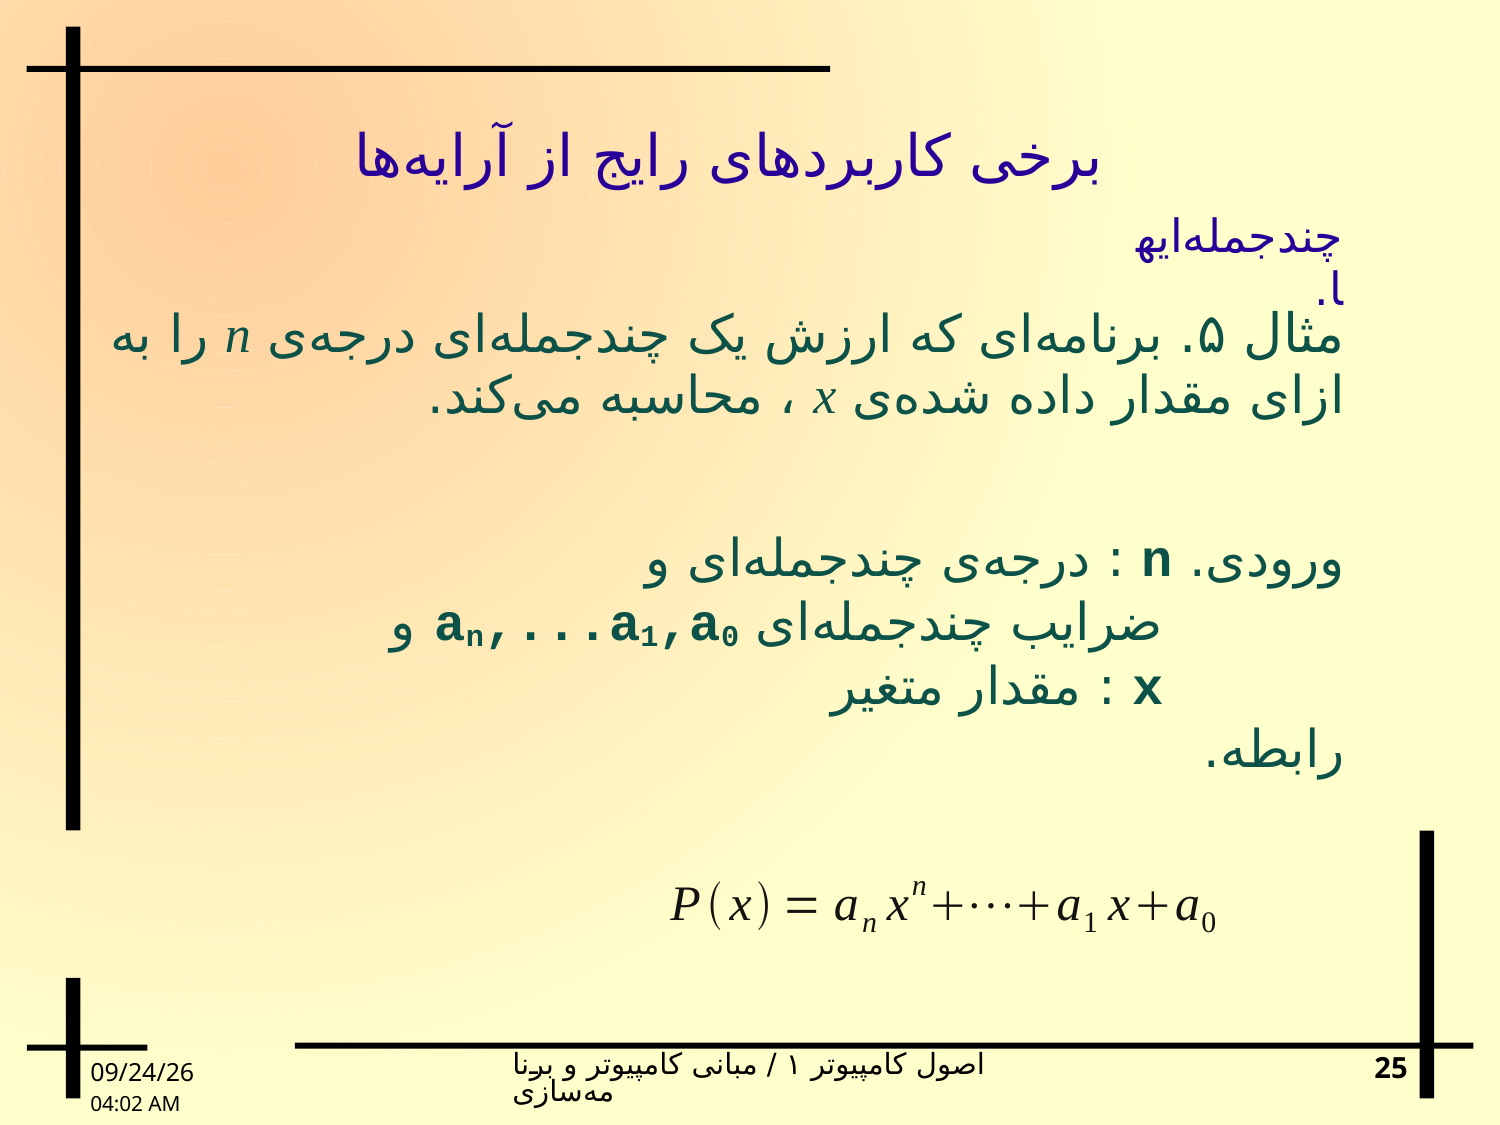

برخی کاربردهای رایج از آرایه‌ها
چندجمله‌ایها.
# مثال ۵. برنامه‌‌ای که ارزش یک چندجمله‌ای درجه‌ی n را به ازای مقدار داده شده‌ی x ، محاسبه می‌کند.
ورودی. n : درجه‌ی چندجمله‌ای و
 ضرایب چندجمله‌ای an,...a1,a0 و
 x : مقدار متغیر
رابطه.
اصول کامپیوتر ۱ / مبانی کامپیوتر و برنامه‌سازی
25